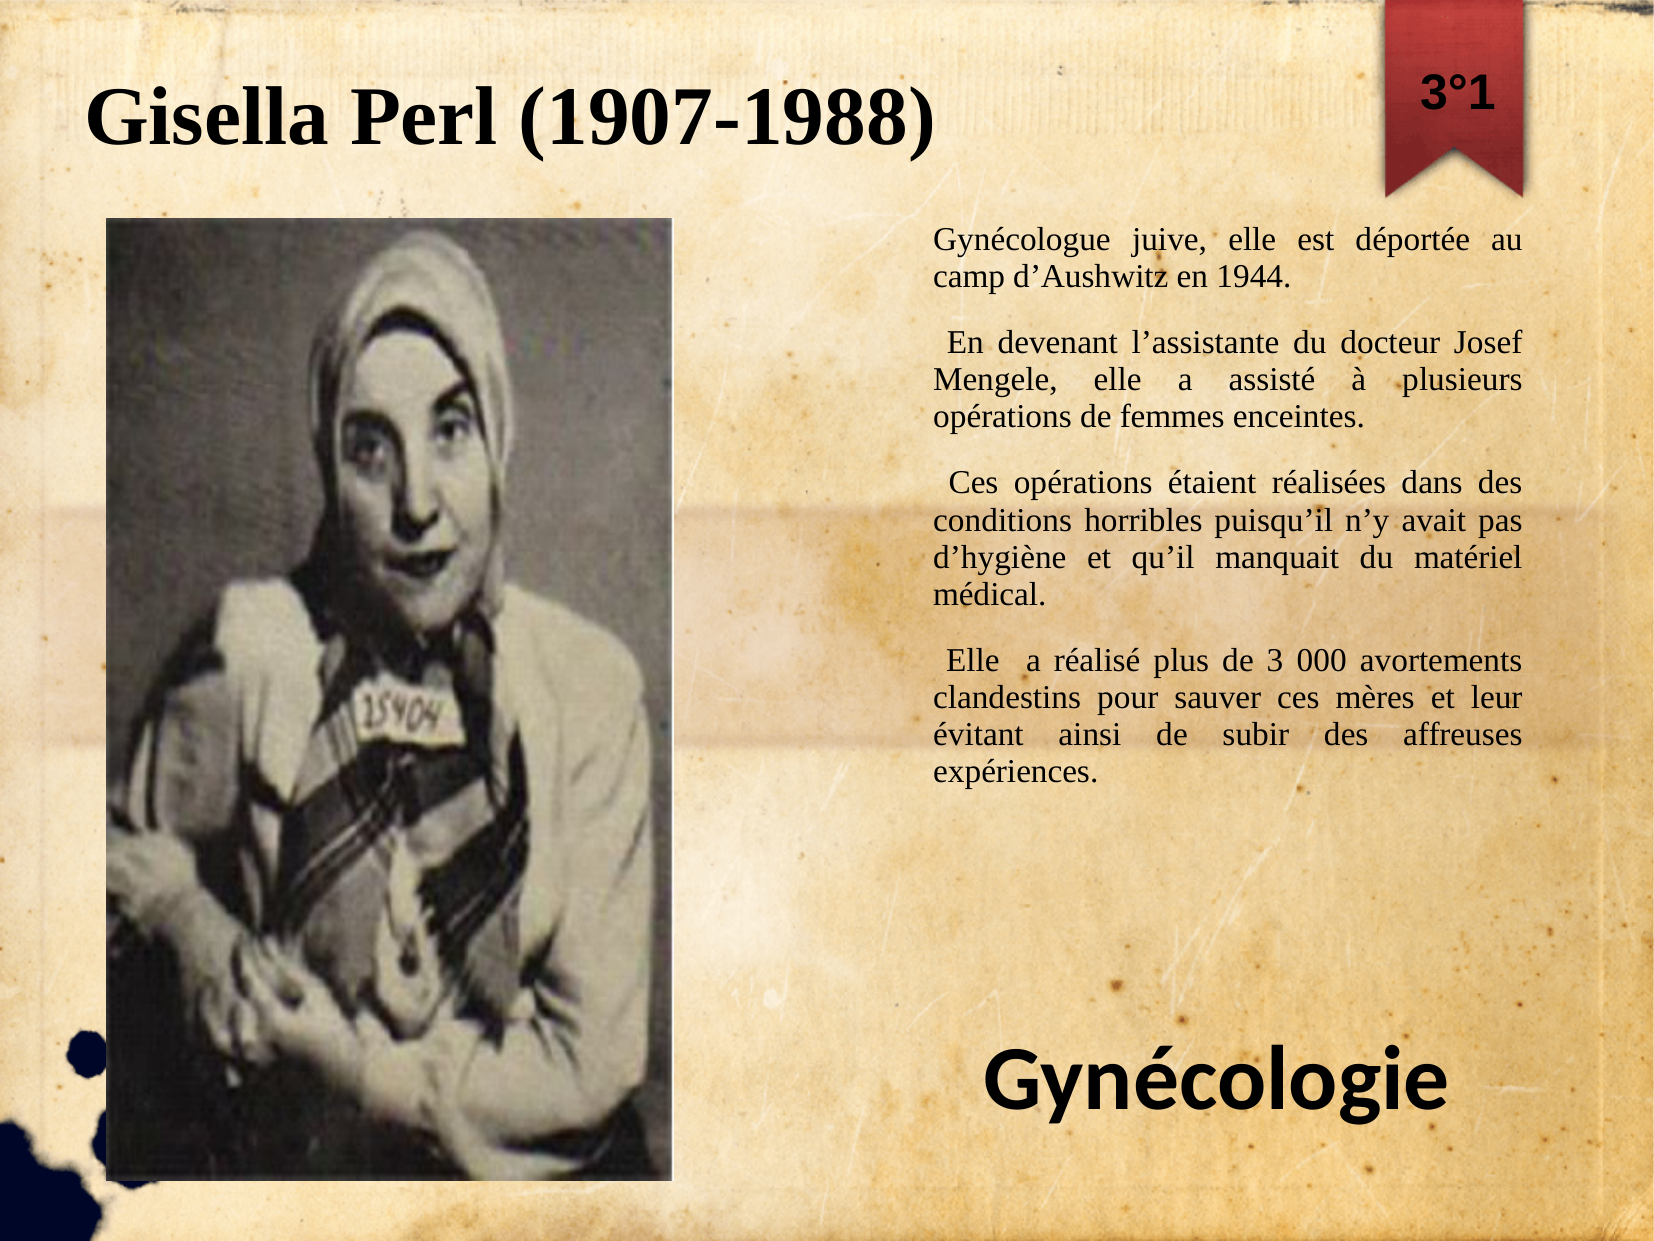

3°1
Gisella Perl (1907-1988)
Gynécologue juive, elle est déportée au camp d’Aushwitz en 1944.
 En devenant l’assistante du docteur Josef Mengele, elle a assisté à plusieurs opérations de femmes enceintes.
 Ces opérations étaient réalisées dans des conditions horribles puisqu’il n’y avait pas d’hygiène et qu’il manquait du matériel médical.
 Elle a réalisé plus de 3 000 avortements clandestins pour sauver ces mères et leur évitant ainsi de subir des affreuses expériences.
# Gynécologie